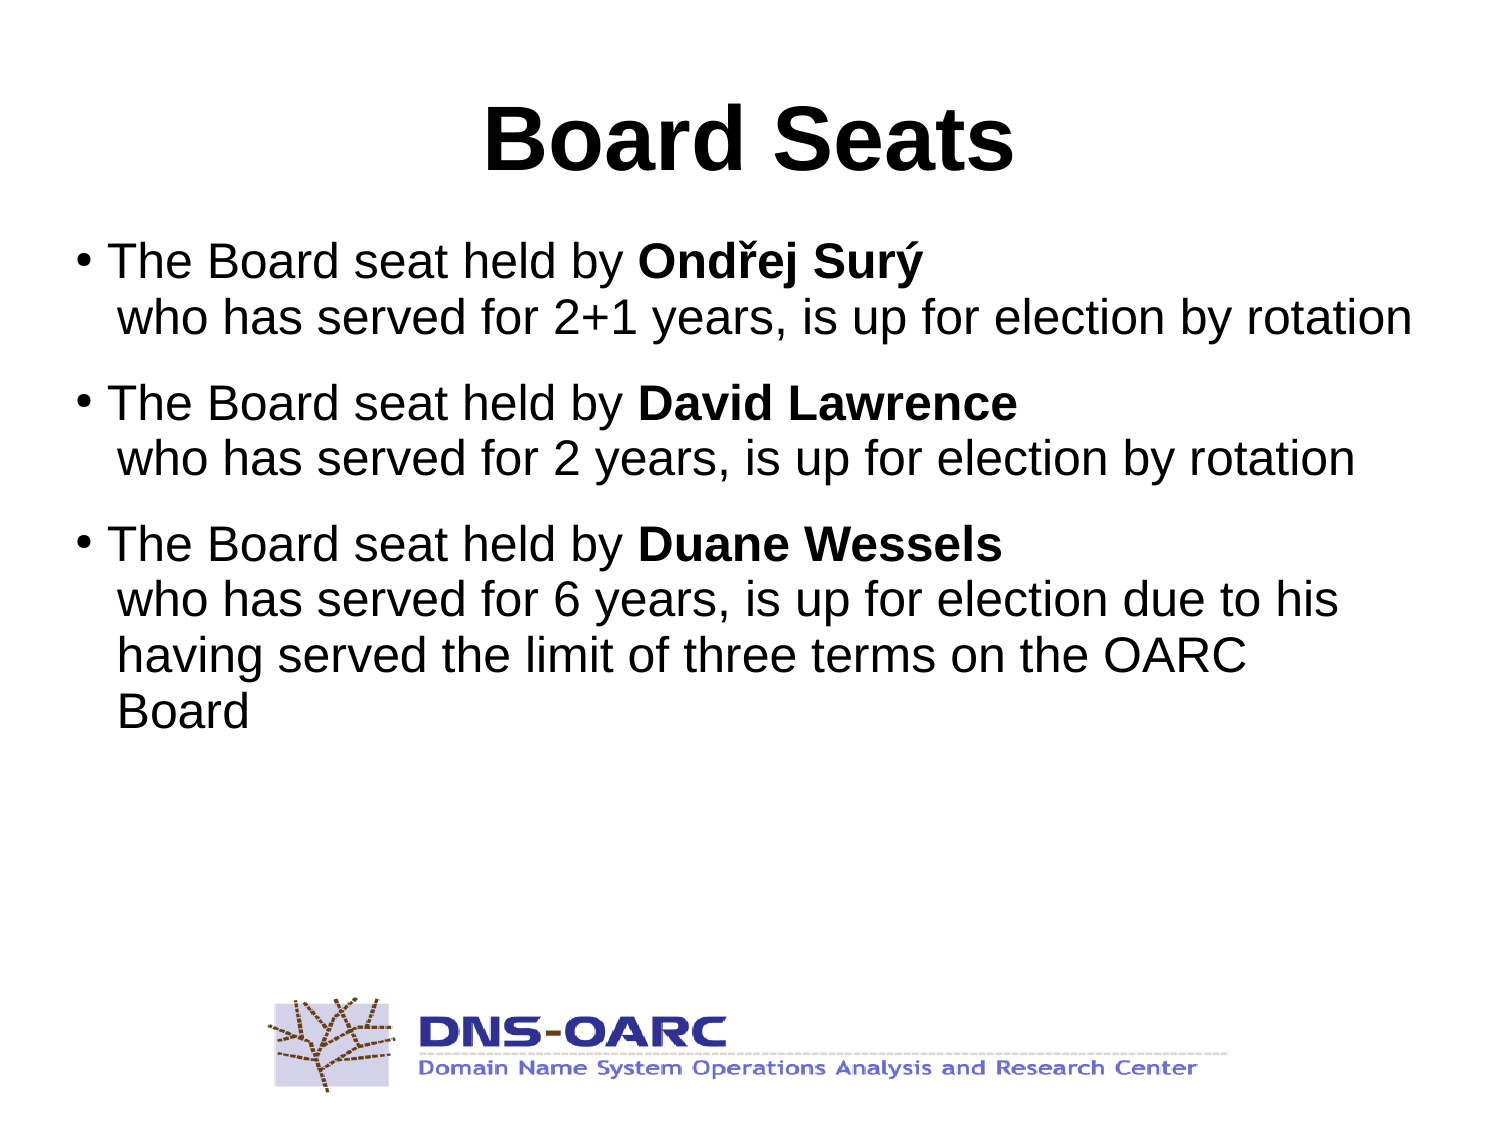

# Board Seats
 The Board seat held by Ondřej Surý
 who has served for 2+1 years, is up for election by rotation
 The Board seat held by David Lawrence
 who has served for 2 years, is up for election by rotation
 The Board seat held by Duane Wessels
 who has served for 6 years, is up for election due to his
 having served the limit of three terms on the OARC
 Board